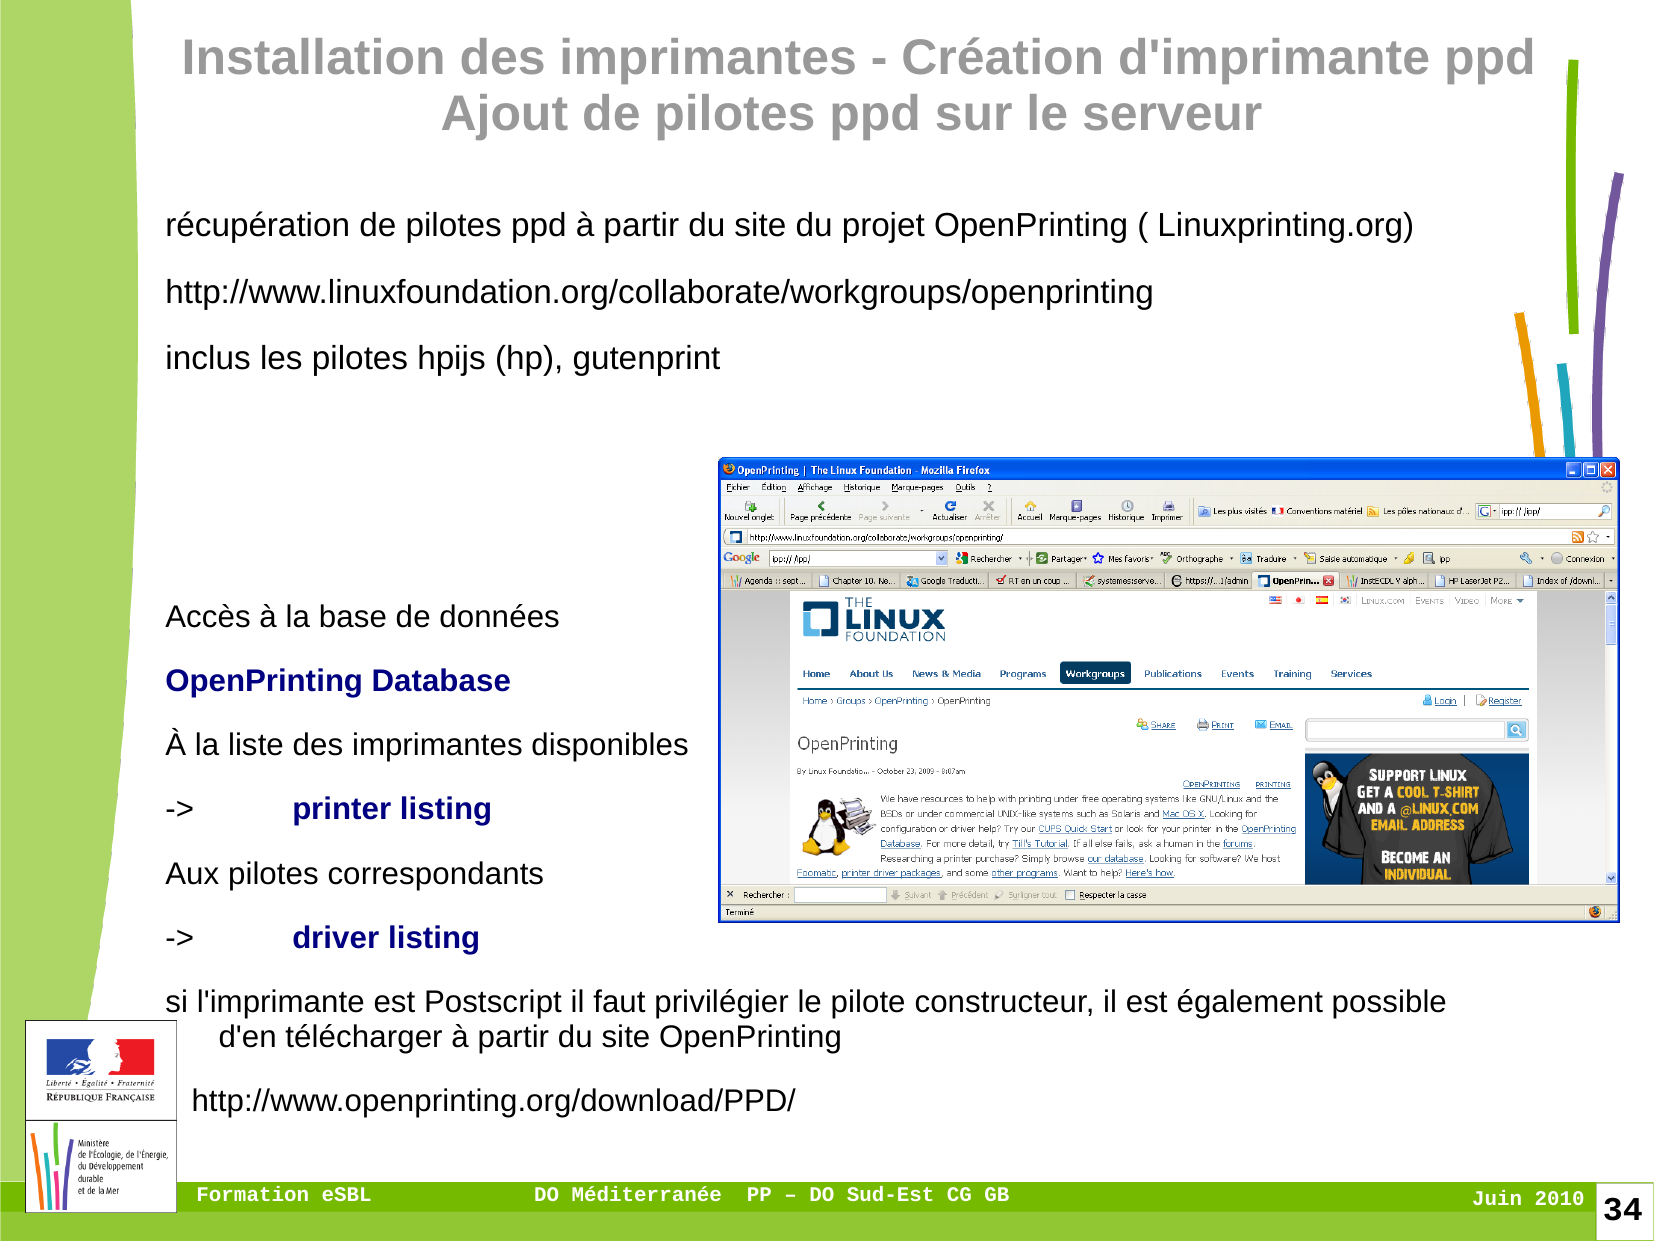

# Installation des imprimantes - Création d'imprimante ppd Ajout de pilotes ppd sur le serveur
récupération de pilotes ppd à partir du site du projet OpenPrinting ( Linuxprinting.org)
http://www.linuxfoundation.org/collaborate/workgroups/openprinting
inclus les pilotes hpijs (hp), gutenprint
Accès à la base de données
OpenPrinting Database
À la liste des imprimantes disponibles
->	printer listing
Aux pilotes correspondants
->	driver listing
si l'imprimante est Postscript il faut privilégier le pilote constructeur, il est également possible d'en télécharger à partir du site OpenPrinting
 http://www.openprinting.org/download/PPD/
34